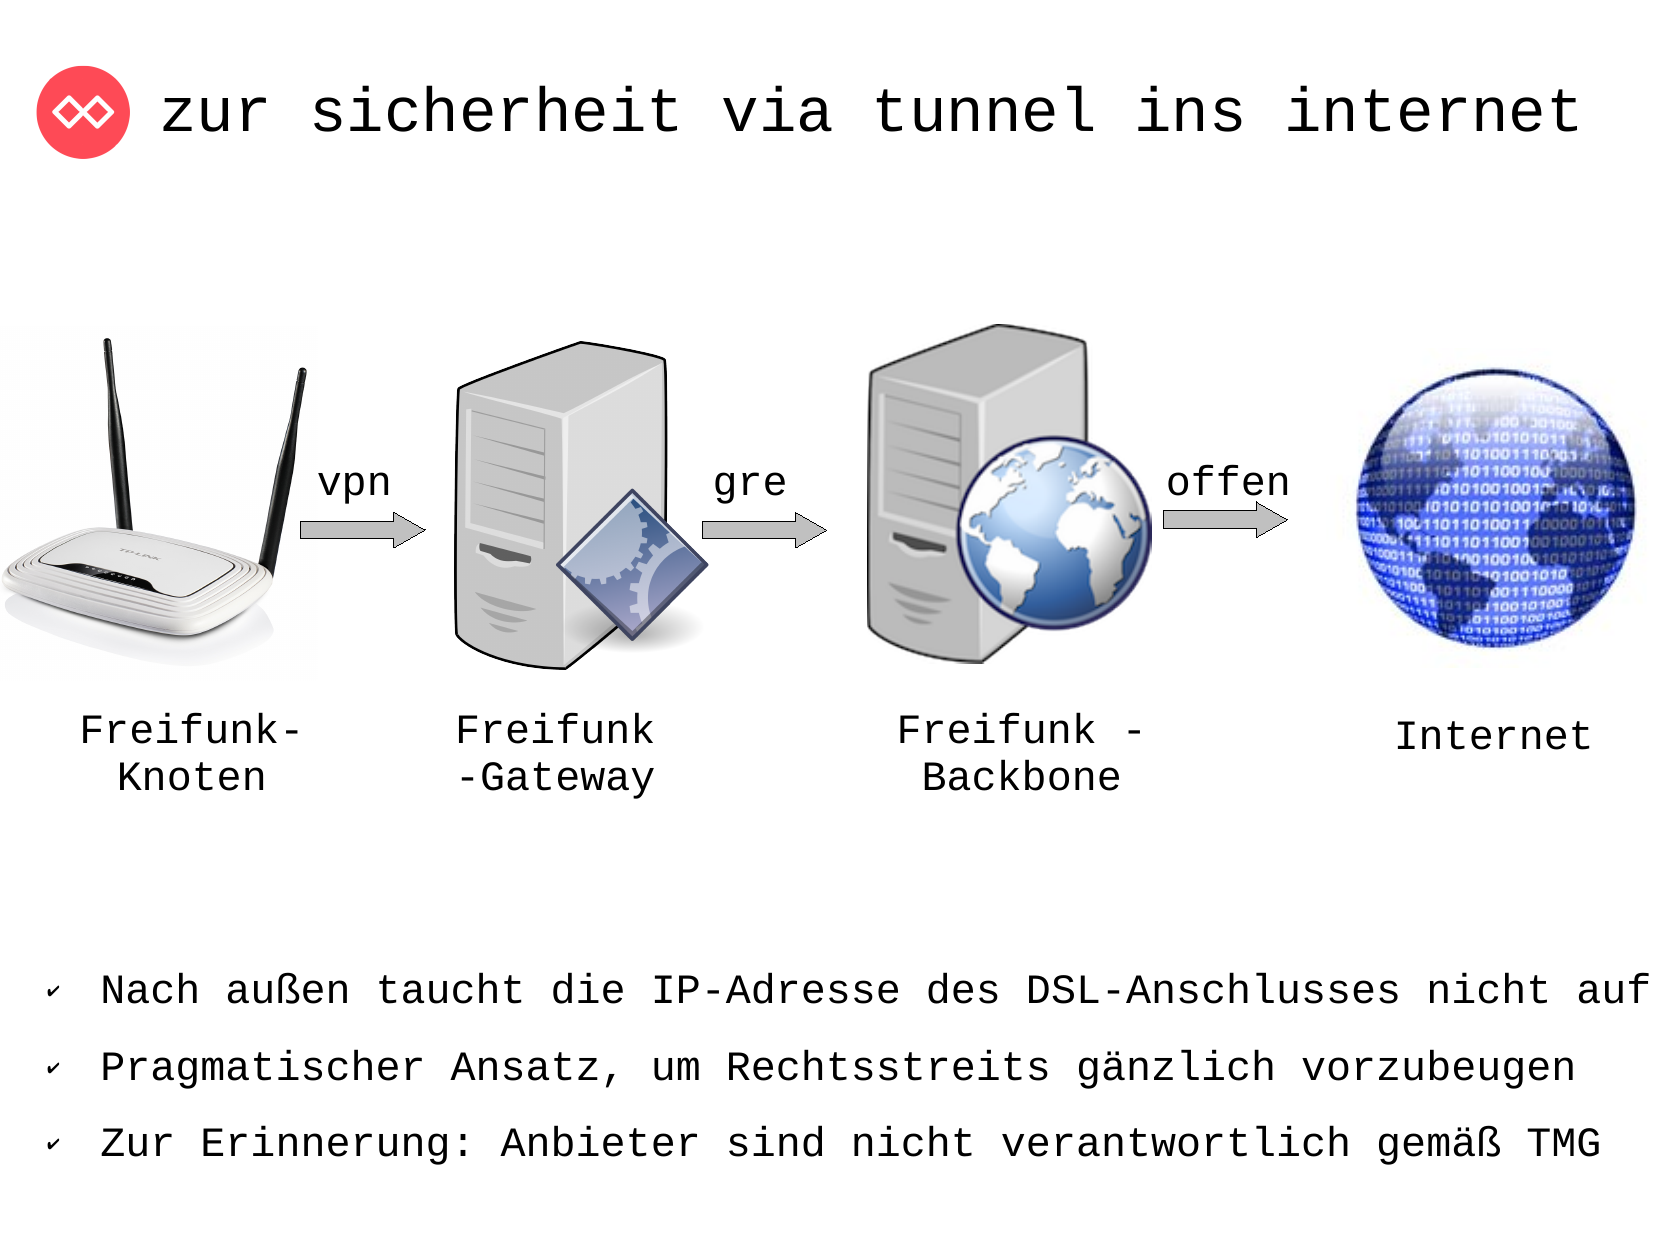

# zur sicherheit via tunnel ins internet
vpn
gre
offen
Freifunk-Knoten
Freifunk-Gateway
Freifunk -Backbone
Internet
Nach außen taucht die IP-Adresse des DSL-Anschlusses nicht auf
Pragmatischer Ansatz, um Rechtsstreits gänzlich vorzubeugen
Zur Erinnerung: Anbieter sind nicht verantwortlich gemäß TMG